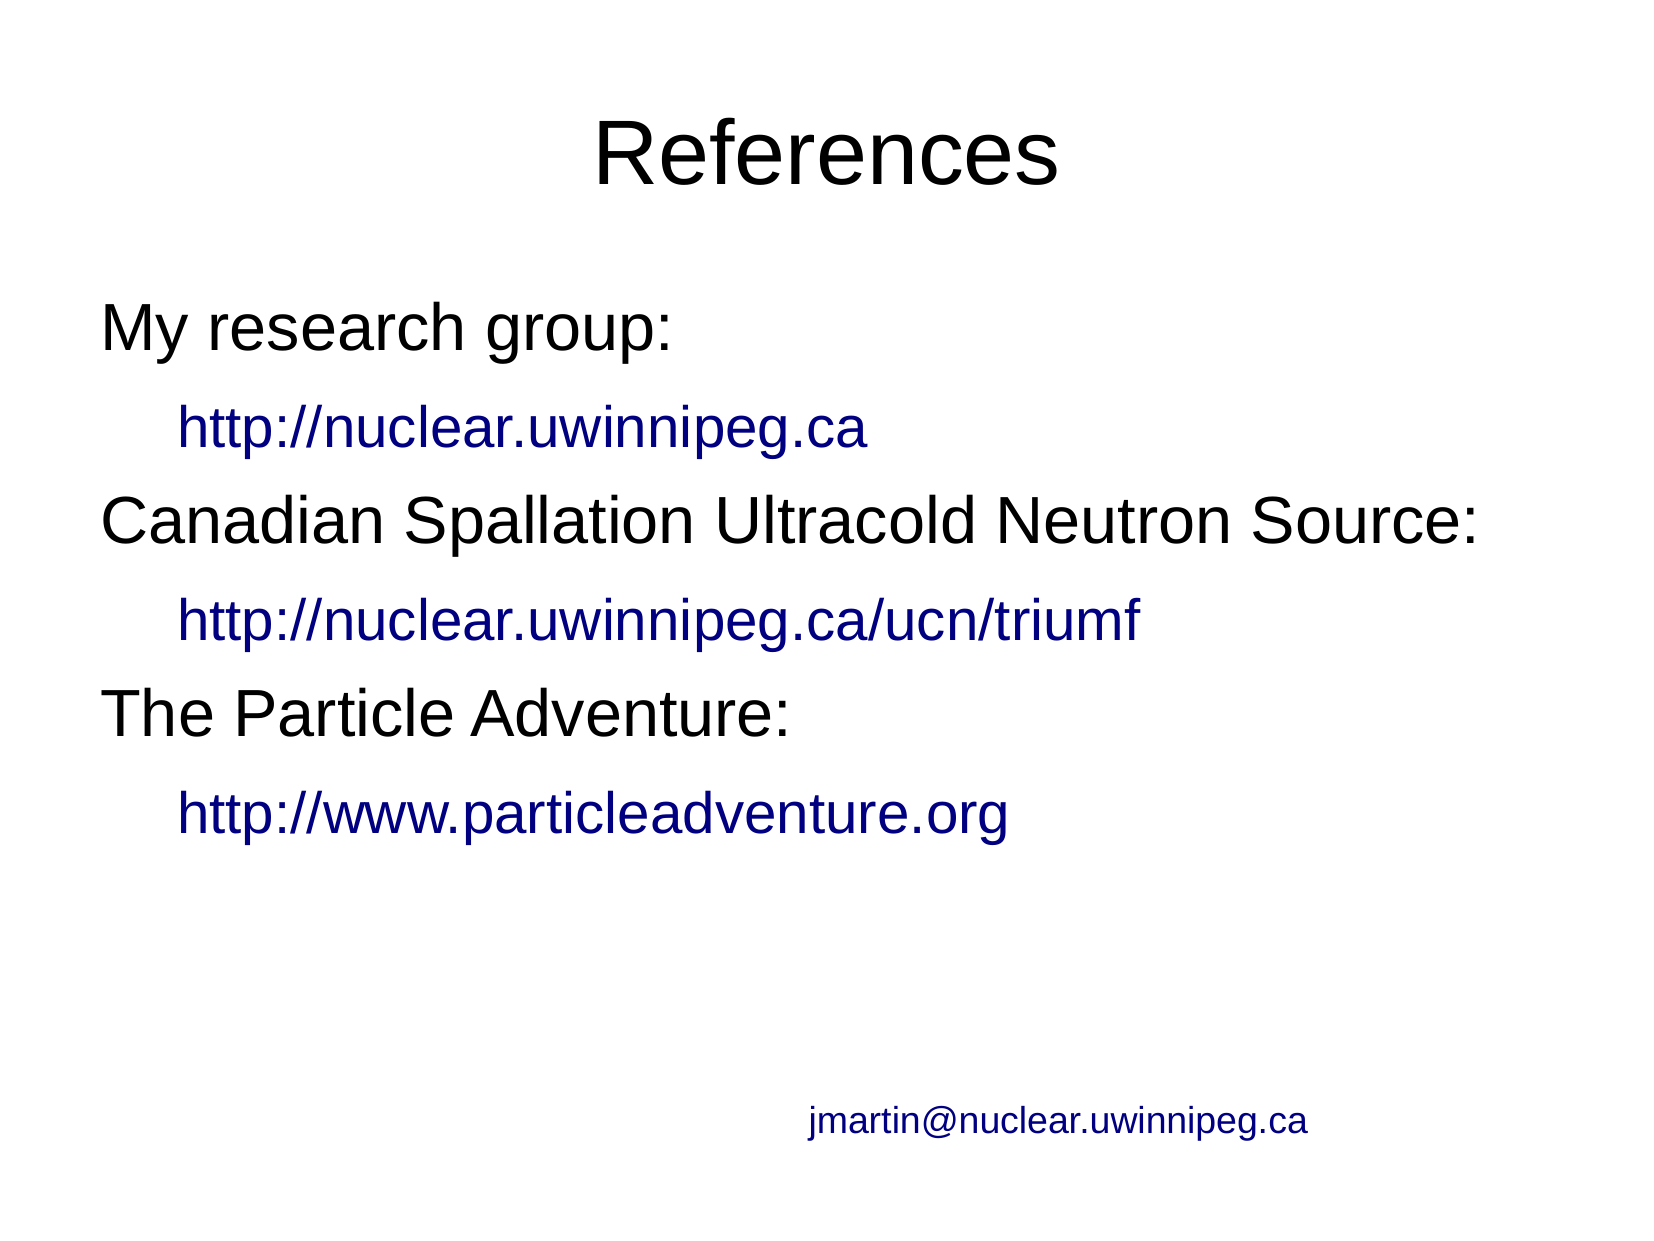

# References
My research group:
http://nuclear.uwinnipeg.ca
Canadian Spallation Ultracold Neutron Source:
http://nuclear.uwinnipeg.ca/ucn/triumf
The Particle Adventure:
http://www.particleadventure.org
jmartin@nuclear.uwinnipeg.ca